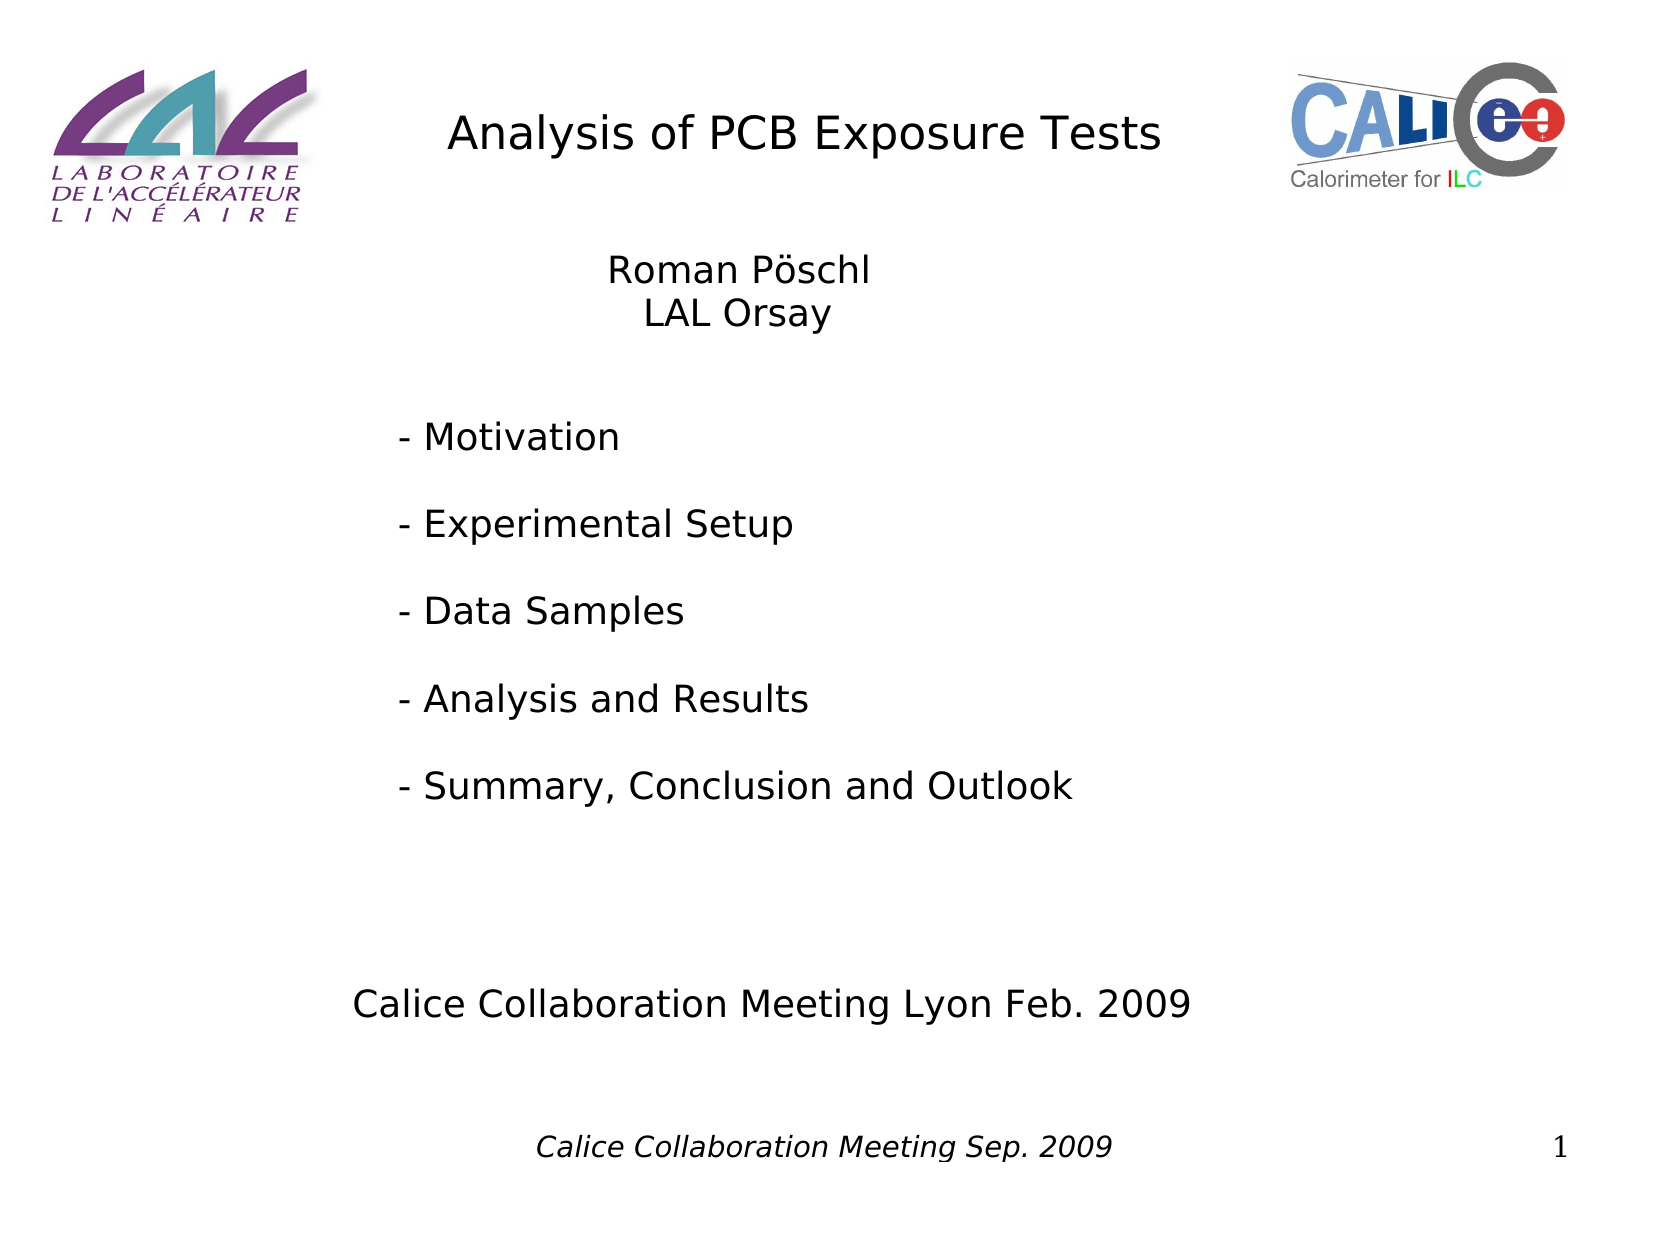

Analysis of PCB Exposure Tests
 Roman Pöschl
 LAL Orsay
- Motivation
- Experimental Setup
- Data Samples
- Analysis and Results
- Summary, Conclusion and Outlook
Calice Collaboration Meeting Lyon Feb. 2009
1